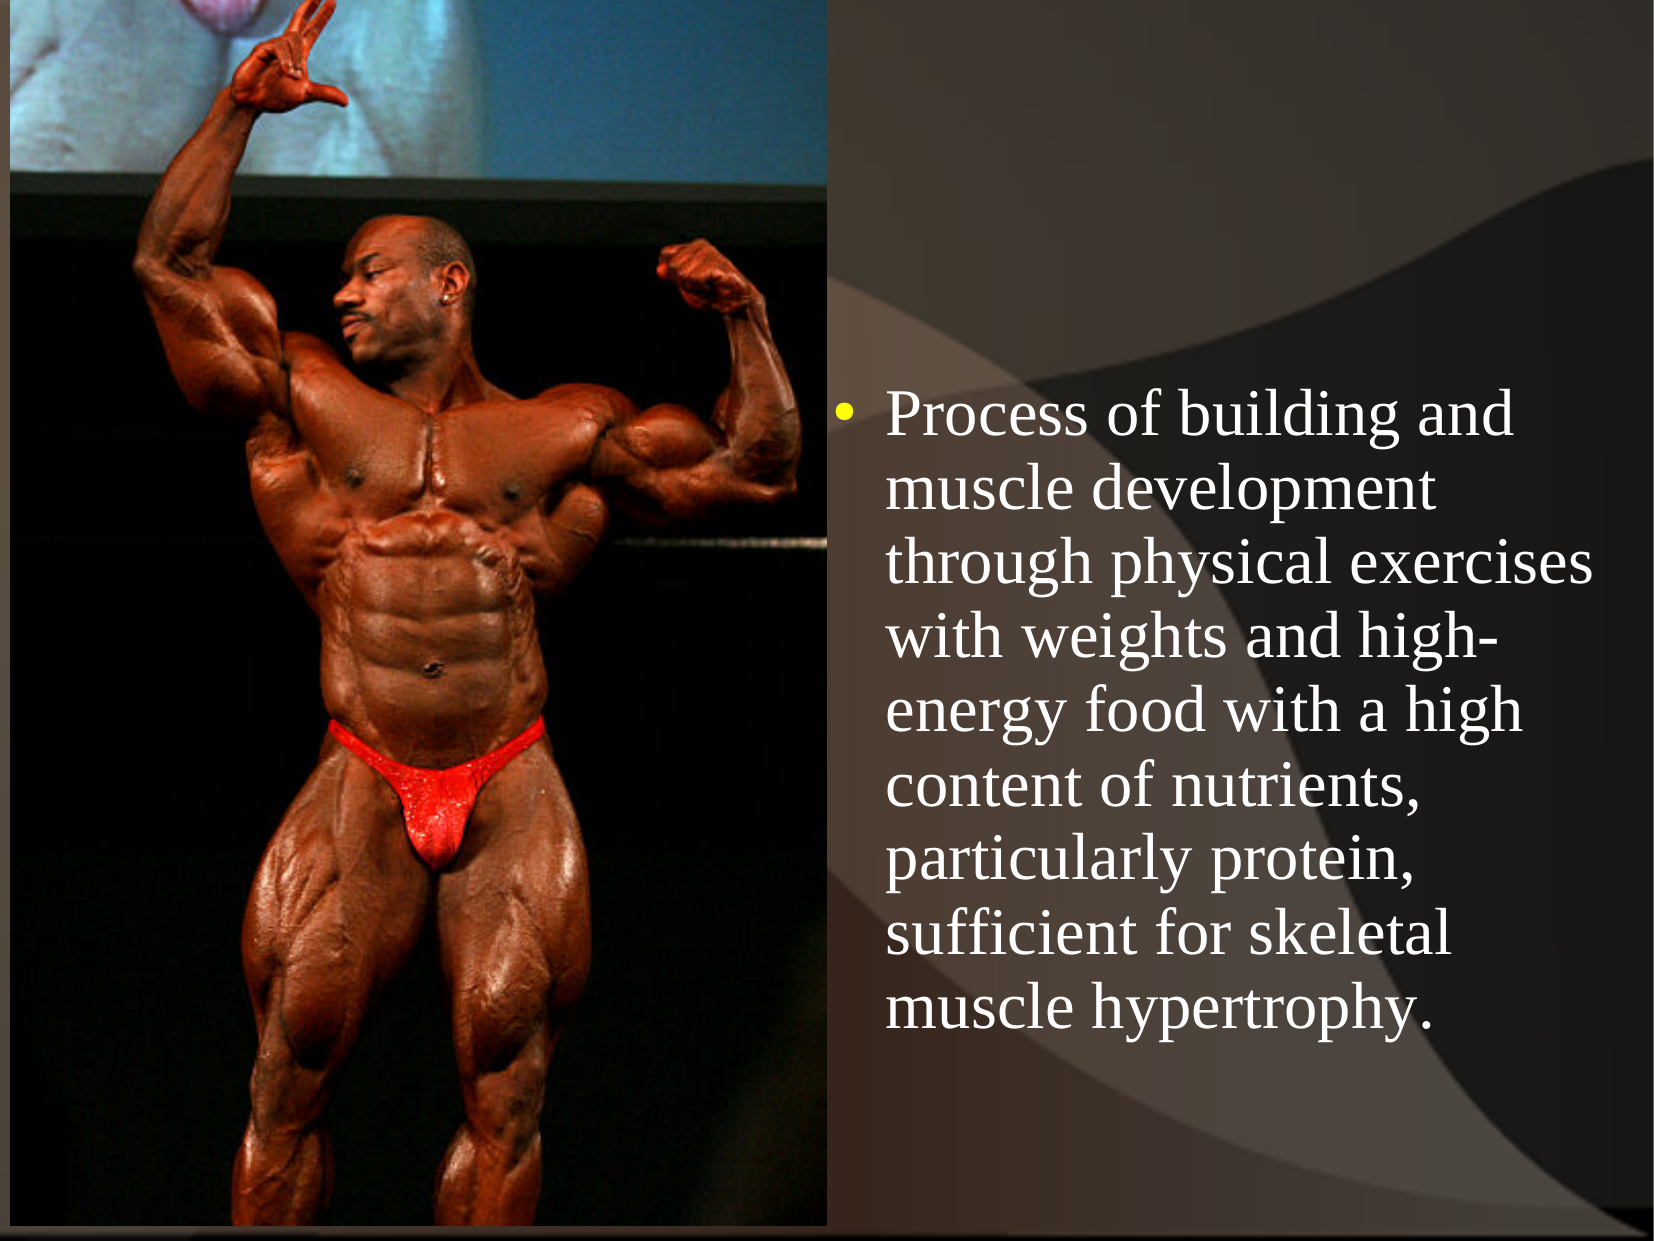

# Process of building and muscle development through physical exercises with weights and high-energy food with a high content of nutrients, particularly protein, sufficient for skeletal muscle hypertrophy.